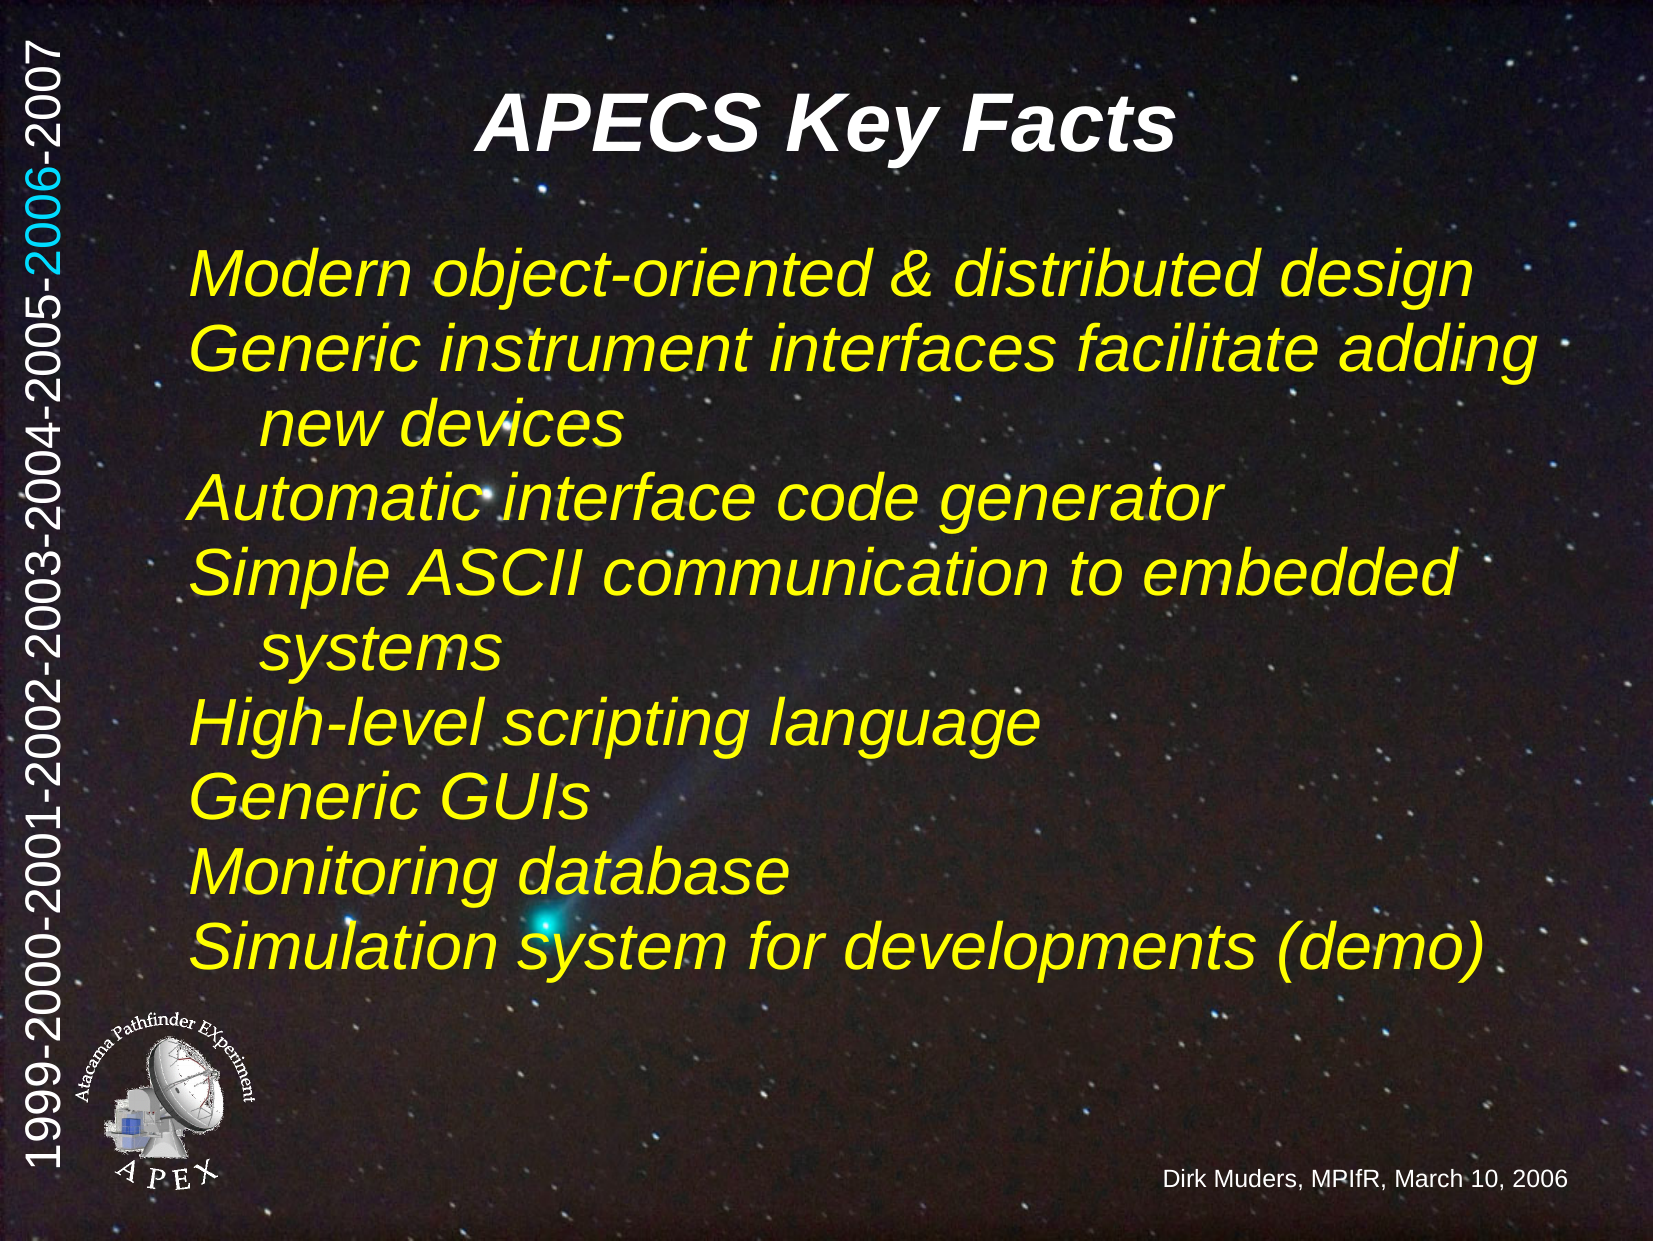

# APECS Key Facts
1999-2000-2001-2002-2003-2004-2005-2006-2007
Modern object-oriented & distributed design
Generic instrument interfaces facilitate adding new devices
Automatic interface code generator
Simple ASCII communication to embedded systems
High-level scripting language
Generic GUIs
Monitoring database
Simulation system for developments (demo)